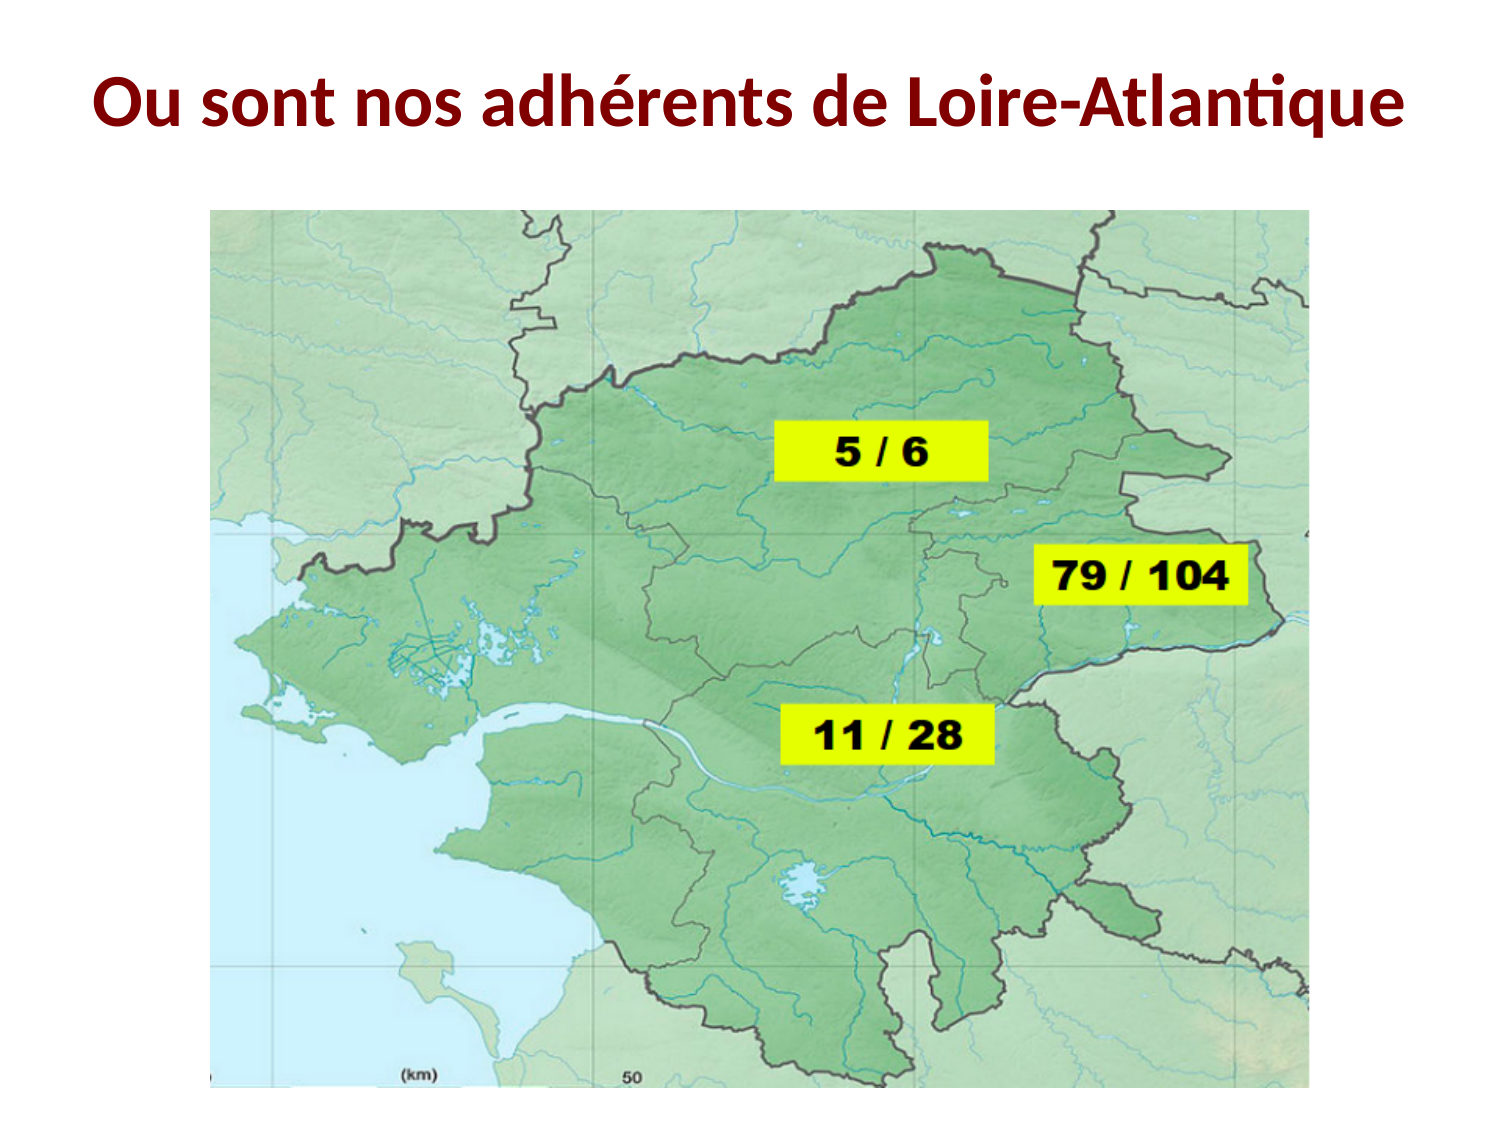

# Ou sont nos adhérents de Loire-Atlantique